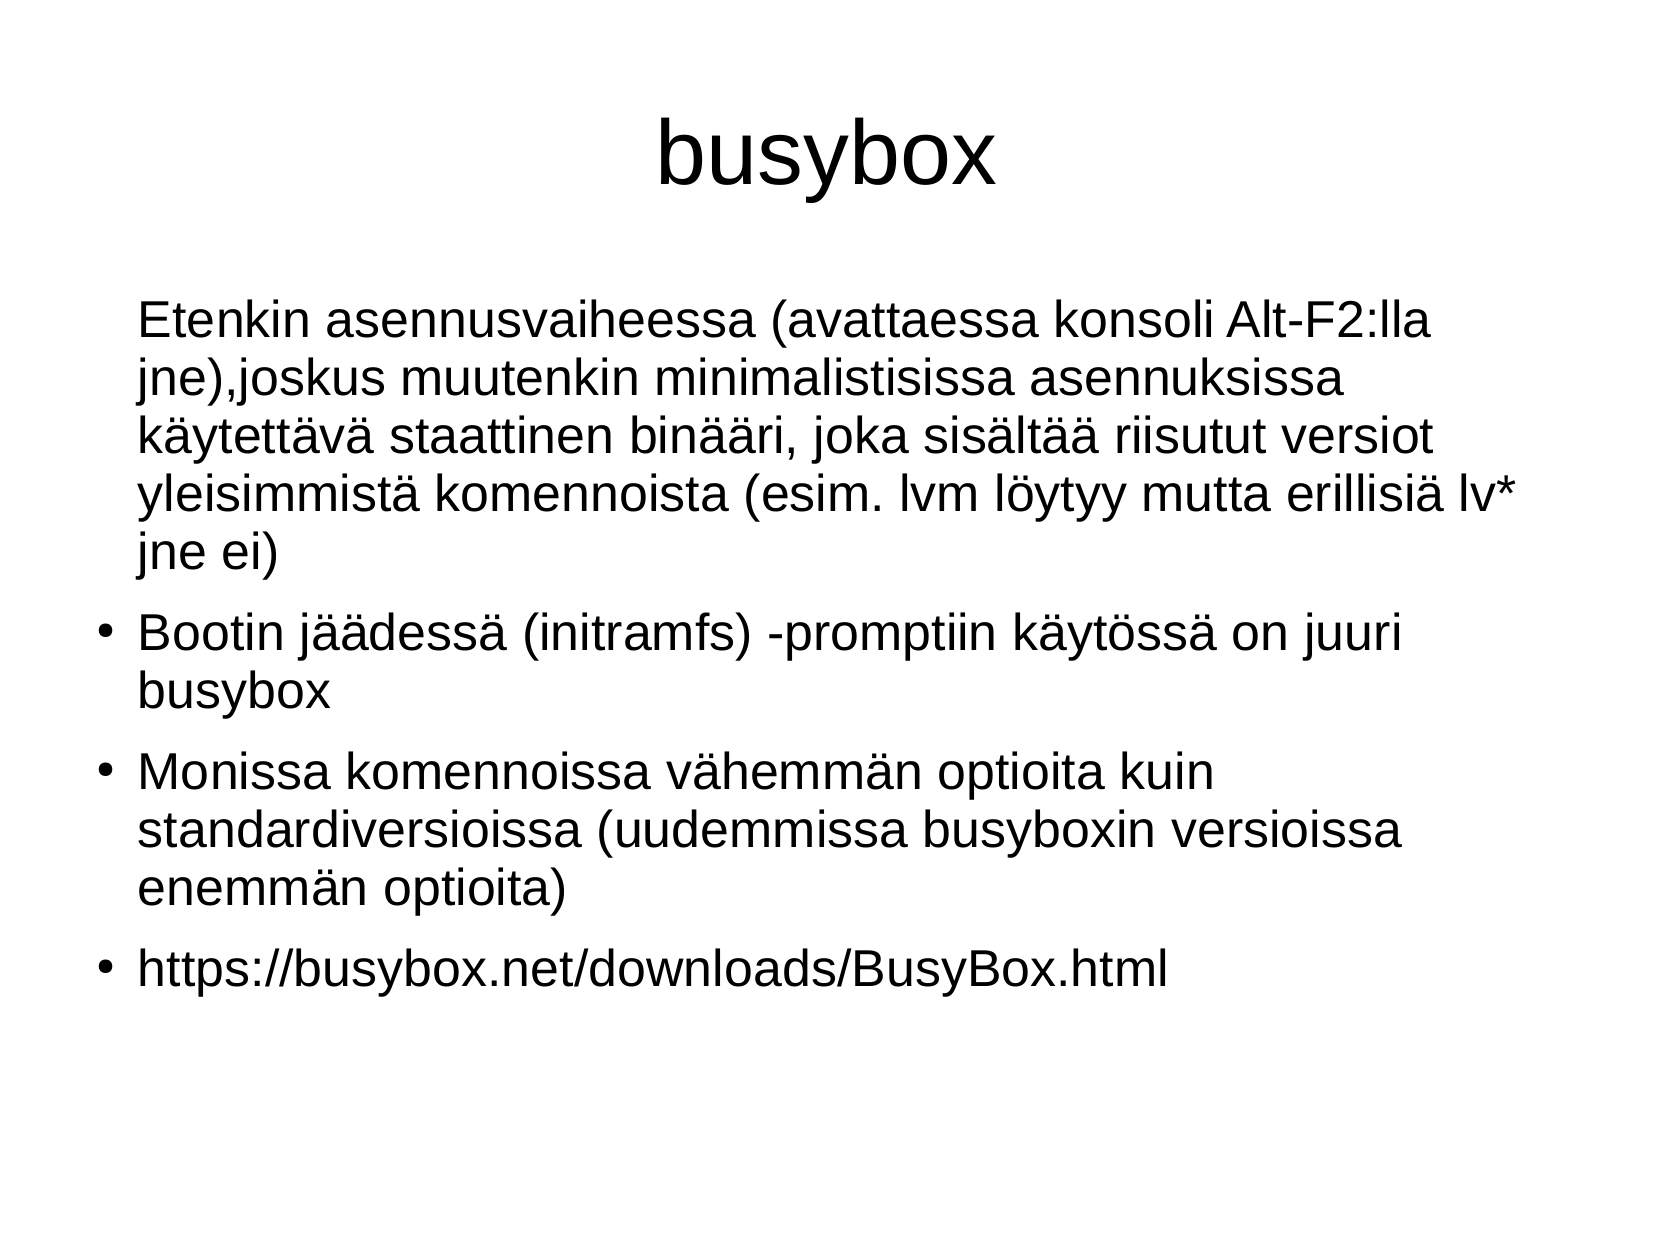

# busybox
Etenkin asennusvaiheessa (avattaessa konsoli Alt-F2:lla jne),joskus muutenkin minimalistisissa asennuksissa käytettävä staattinen binääri, joka sisältää riisutut versiot yleisimmistä komennoista (esim. lvm löytyy mutta erillisiä lv* jne ei)
Bootin jäädessä (initramfs) -promptiin käytössä on juuri busybox
Monissa komennoissa vähemmän optioita kuin standardiversioissa (uudemmissa busyboxin versioissa enemmän optioita)
https://busybox.net/downloads/BusyBox.html